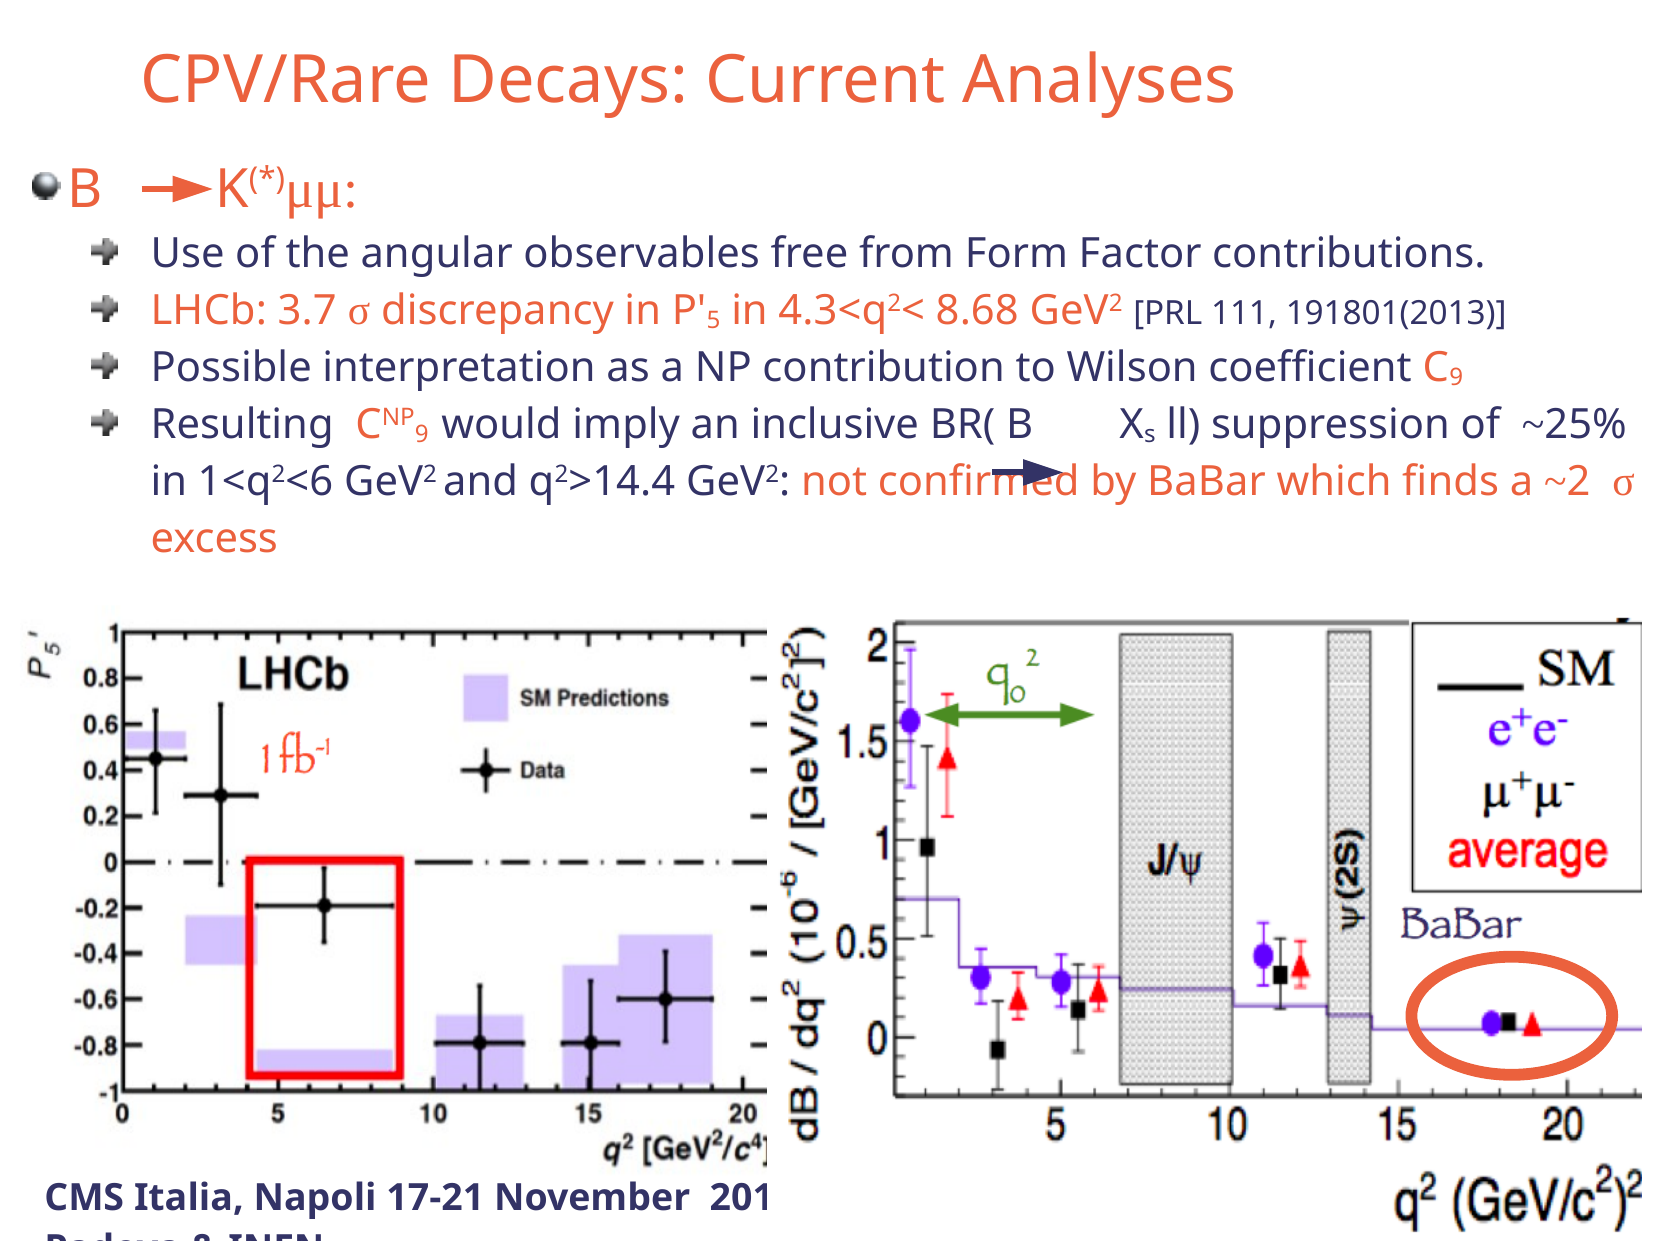

CPV/Rare Decays: Current Analyses
B 		K(*)μμ:
Use of the angular observables free from Form Factor contributions.
LHCb: 3.7 σ discrepancy in P'5 in 4.3<q2< 8.68 GeV2 [PRL 111, 191801(2013)]
Possible interpretation as a NP contribution to Wilson coefficient C9
Resulting CNP9 would imply an inclusive BR( B Xs ll) suppression of ~25% in 1<q2<6 GeV2 and q2>14.4 GeV2: not confirmed by BaBar which finds a ~2 σ excess
52
CMS Italia, Napoli 17-21 November 2014 M.Margoni Universita` di Padova & INFN